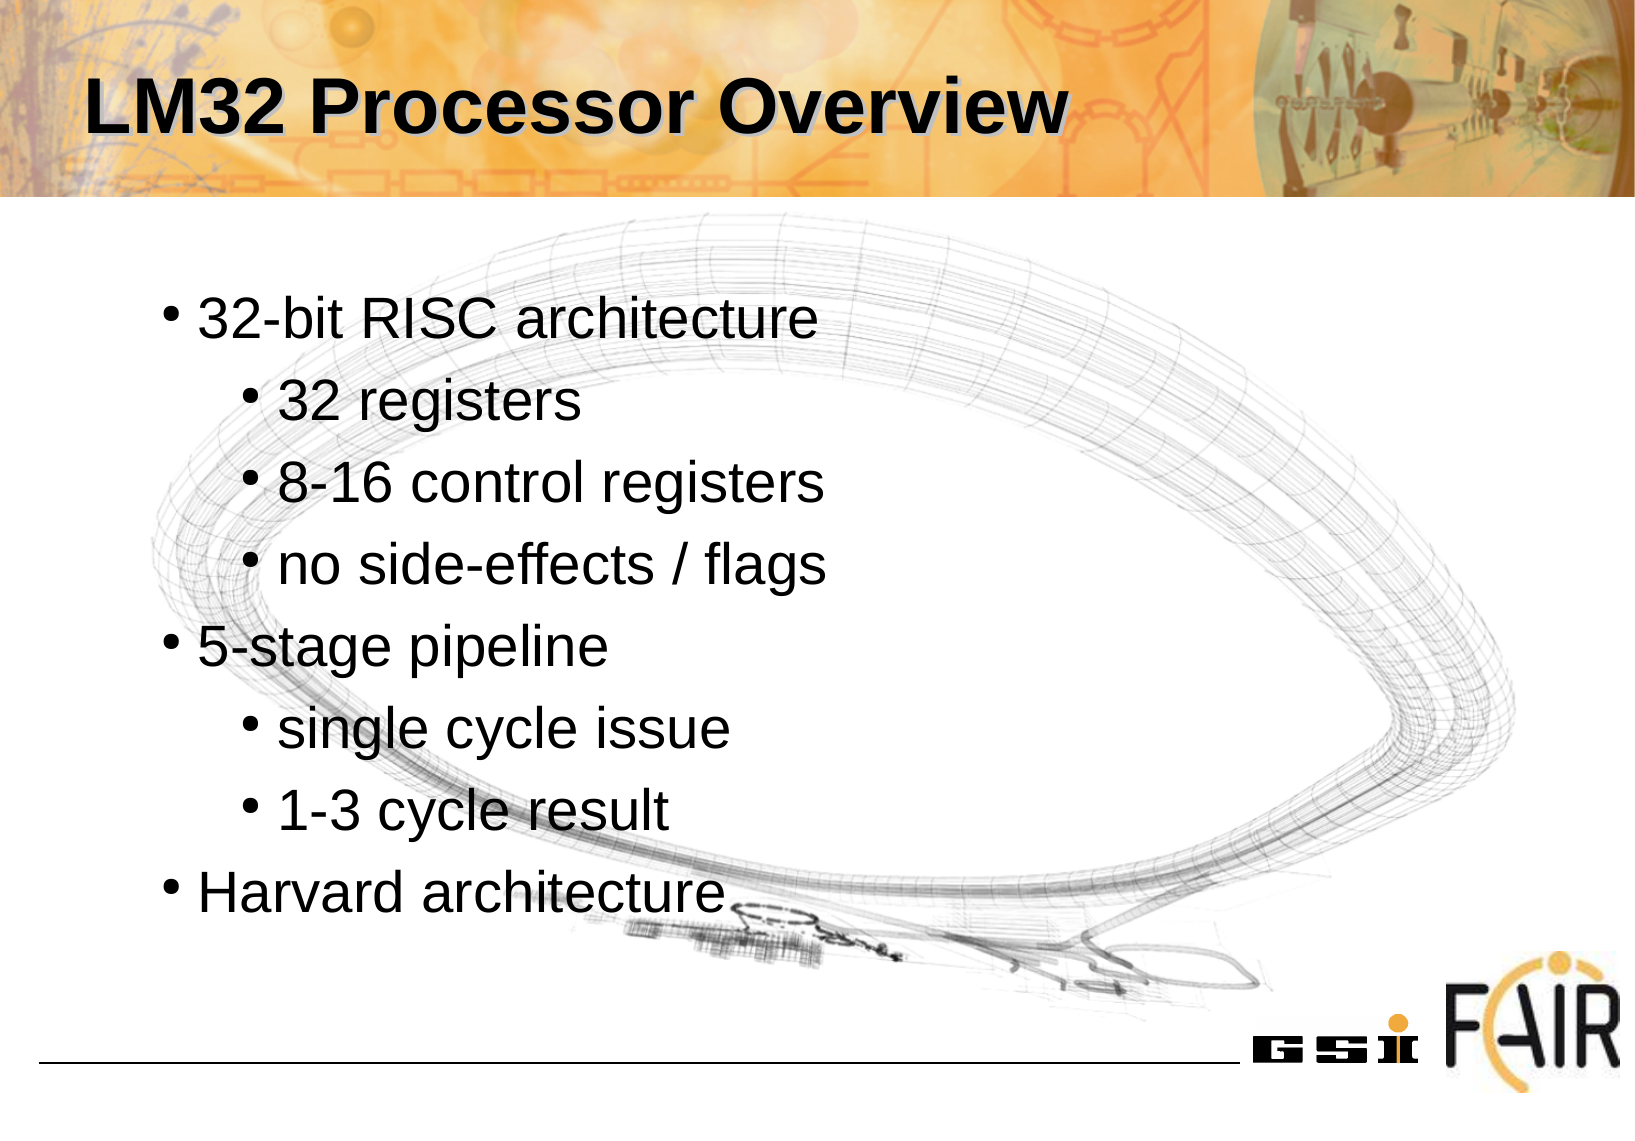

# LM32 Processor Overview
 32-bit RISC architecture
 32 registers
 8-16 control registers
 no side-effects / flags
 5-stage pipeline
 single cycle issue
 1-3 cycle result
 Harvard architecture